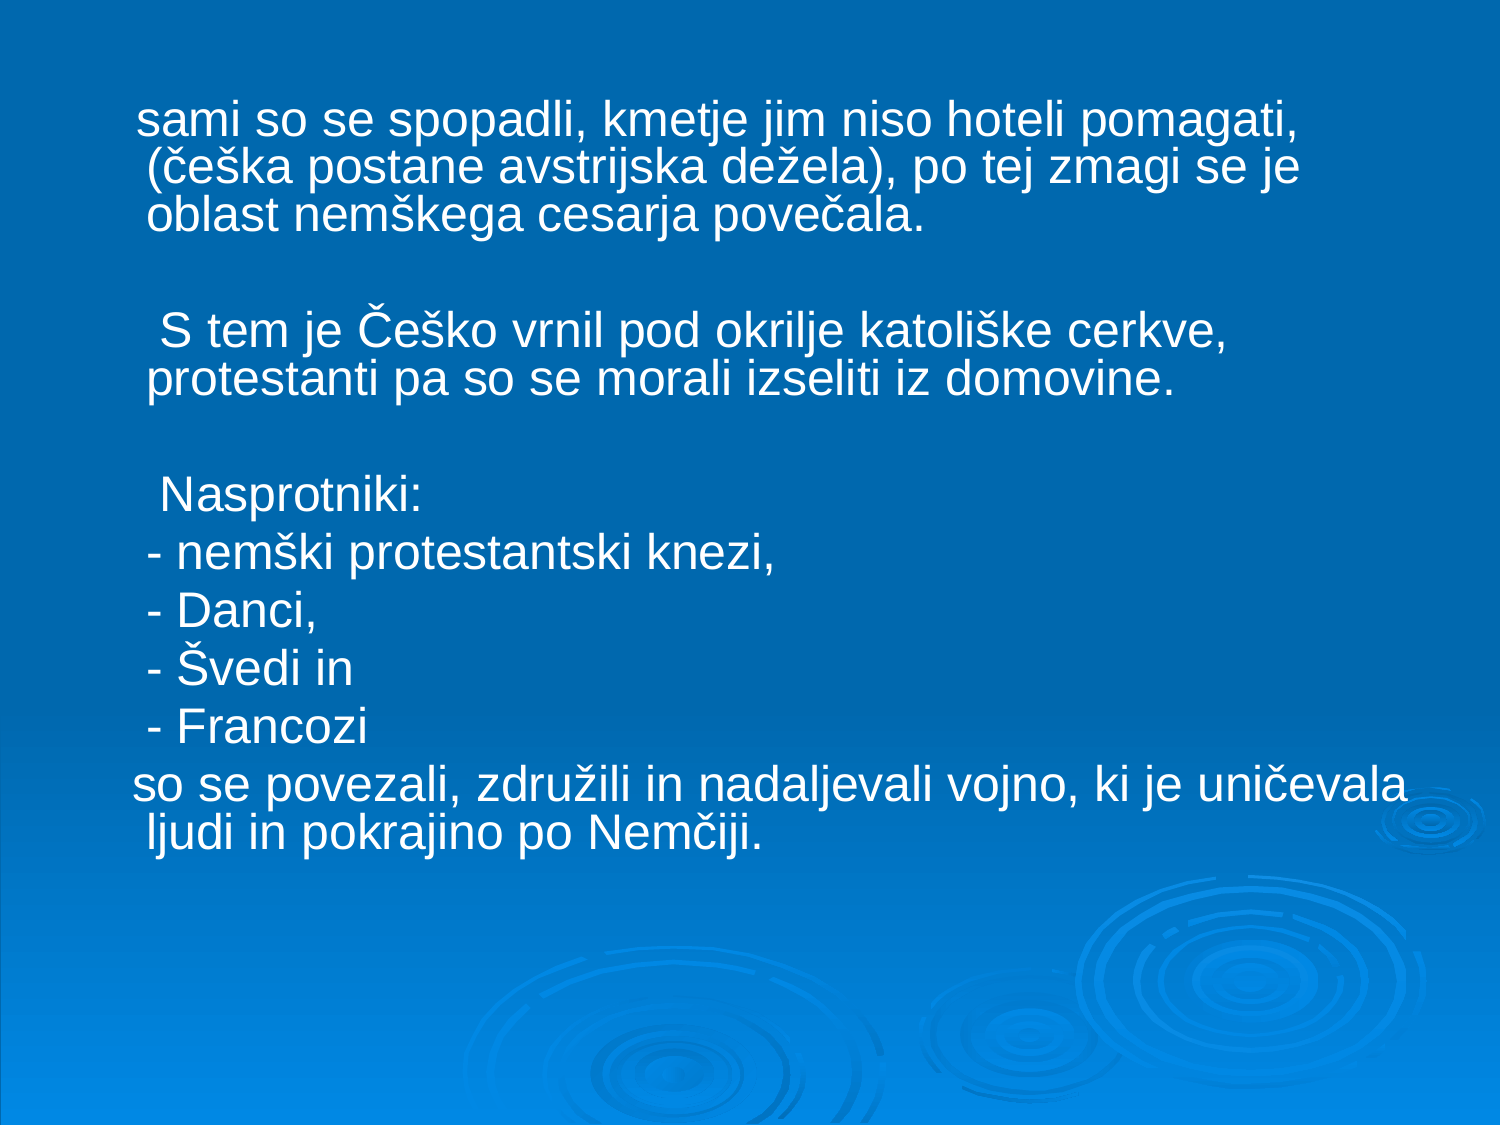

#
 sami so se spopadli, kmetje jim niso hoteli pomagati, (češka postane avstrijska dežela), po tej zmagi se je oblast nemškega cesarja povečala.
 S tem je Češko vrnil pod okrilje katoliške cerkve, protestanti pa so se morali izseliti iz domovine.
 Nasprotniki:
 - nemški protestantski knezi,
 - Danci,
 - Švedi in
 - Francozi
 so se povezali, združili in nadaljevali vojno, ki je uničevala ljudi in pokrajino po Nemčiji.